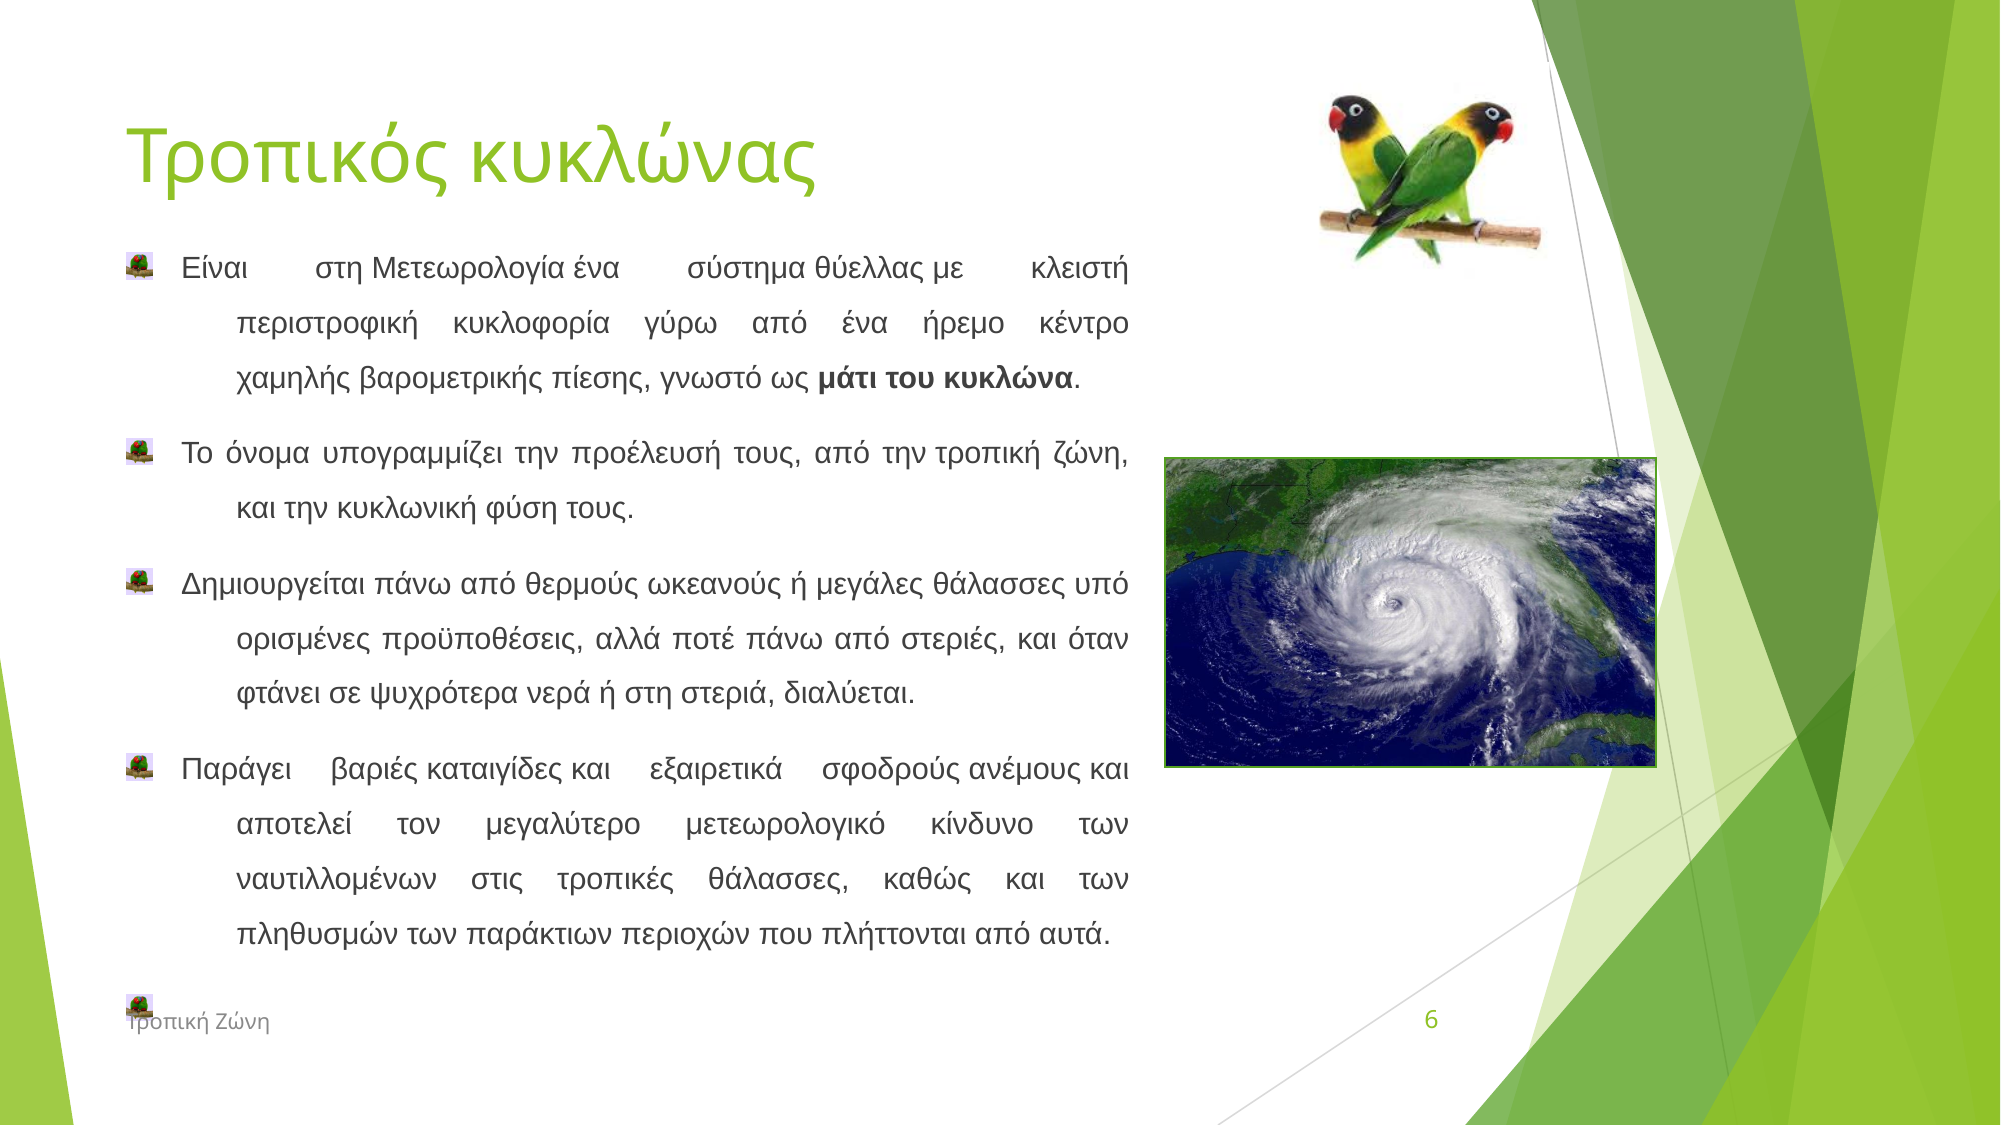

# Τροπικός κυκλώνας
Είναι στη Μετεωρολογία ένα σύστημα θύελλας με κλειστή περιστροφική κυκλοφορία γύρω από ένα ήρεμο κέντρο χαμηλής βαρομετρικής πίεσης, γνωστό ως μάτι του κυκλώνα.
Το όνομα υπογραμμίζει την προέλευσή τους, από την τροπική ζώνη, και την κυκλωνική φύση τους.
Δημιουργείται πάνω από θερμούς ωκεανούς ή μεγάλες θάλασσες υπό ορισμένες προϋποθέσεις, αλλά ποτέ πάνω από στεριές, και όταν φτάνει σε ψυχρότερα νερά ή στη στεριά, διαλύεται.
Παράγει βαριές καταιγίδες και εξαιρετικά σφοδρούς ανέμους και αποτελεί τον μεγαλύτερο μετεωρολογικό κίνδυνο των ναυτιλλομένων στις τροπικές θάλασσες, καθώς και των πληθυσμών των παράκτιων περιοχών που πλήττονται από αυτά.
Τροπική Ζώνη